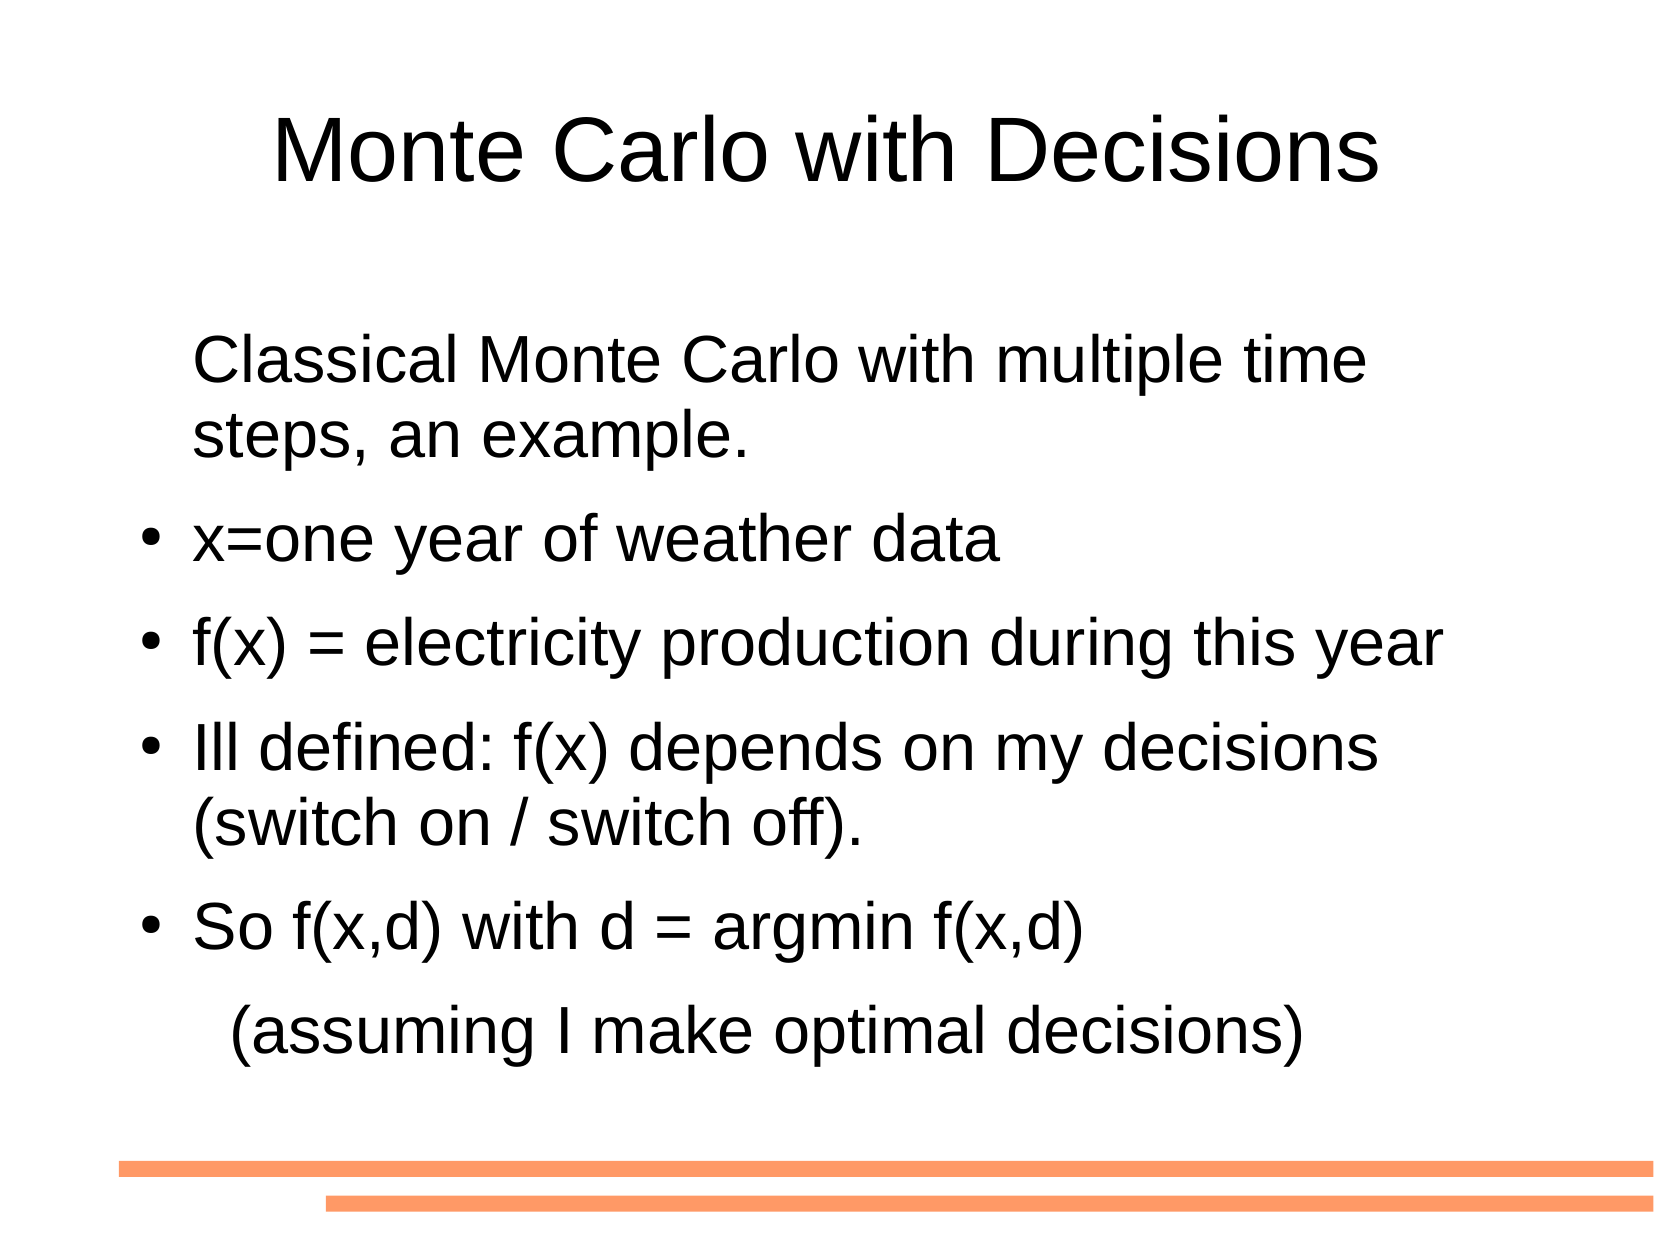

# Monte Carlo with Decisions
Classical Monte Carlo with multiple time steps, an example.
x=one year of weather data
f(x) = electricity production during this year
Ill defined: f(x) depends on my decisions (switch on / switch off).
So f(x,d) with d = argmin f(x,d)
 (assuming I make optimal decisions)